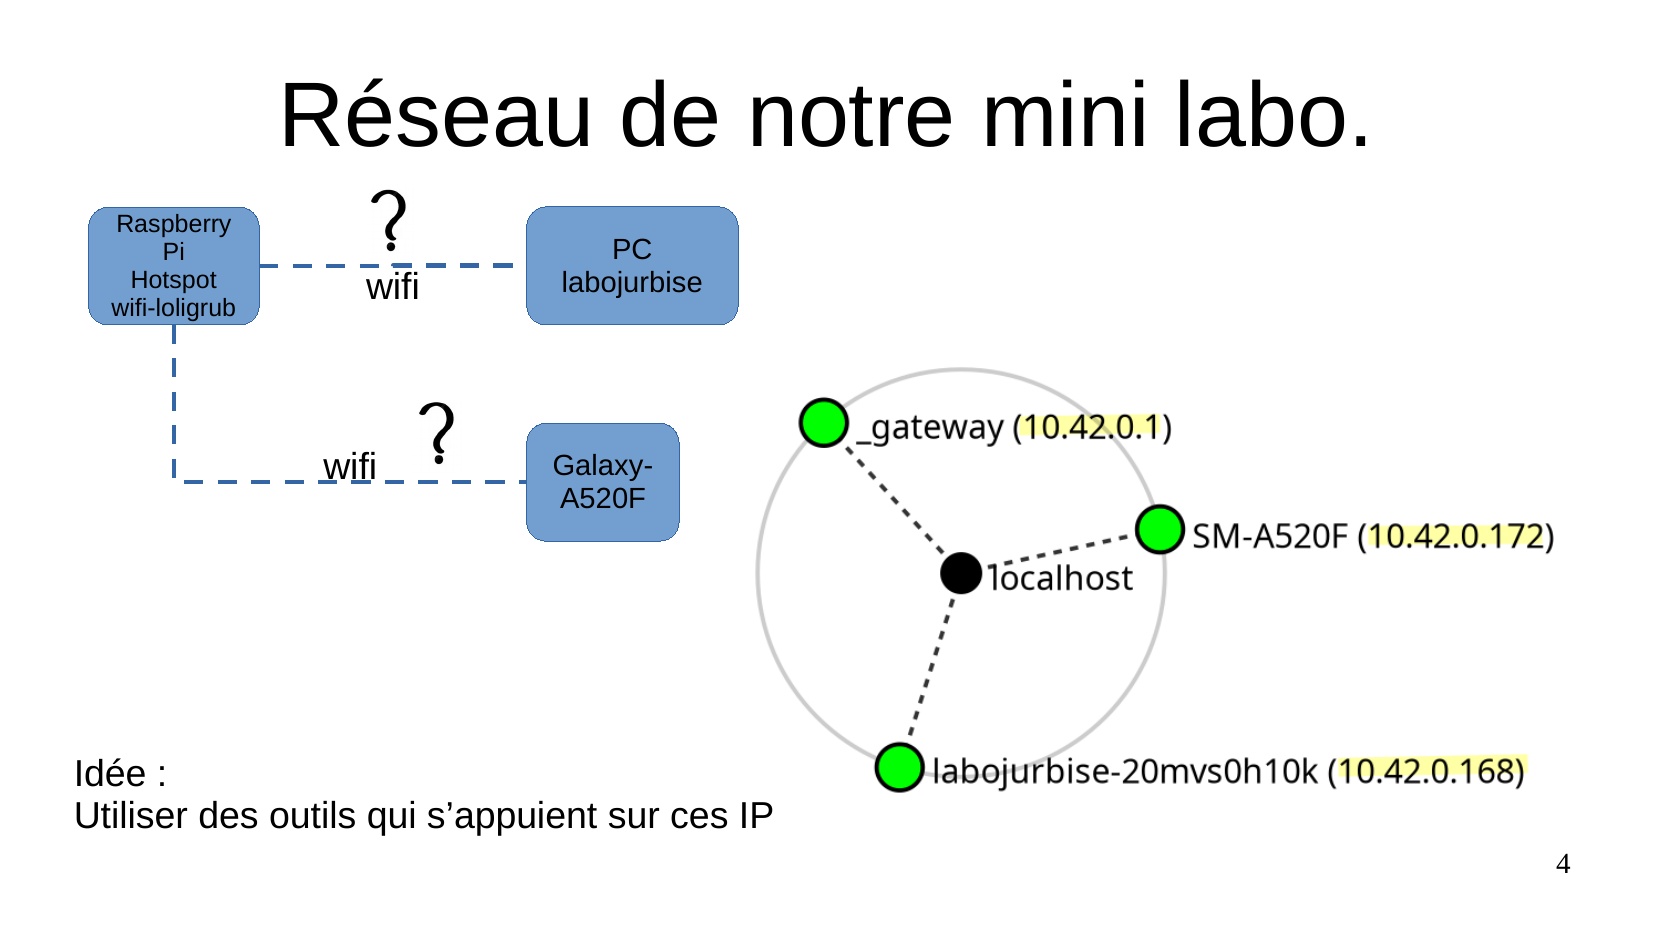

# Réseau de notre mini labo.
PC
labojurbise
RaspberryPi
Hotspot
wifi-loligrub
Galaxy-A520F
Idée :
Utiliser des outils qui s’appuient sur ces IP
4